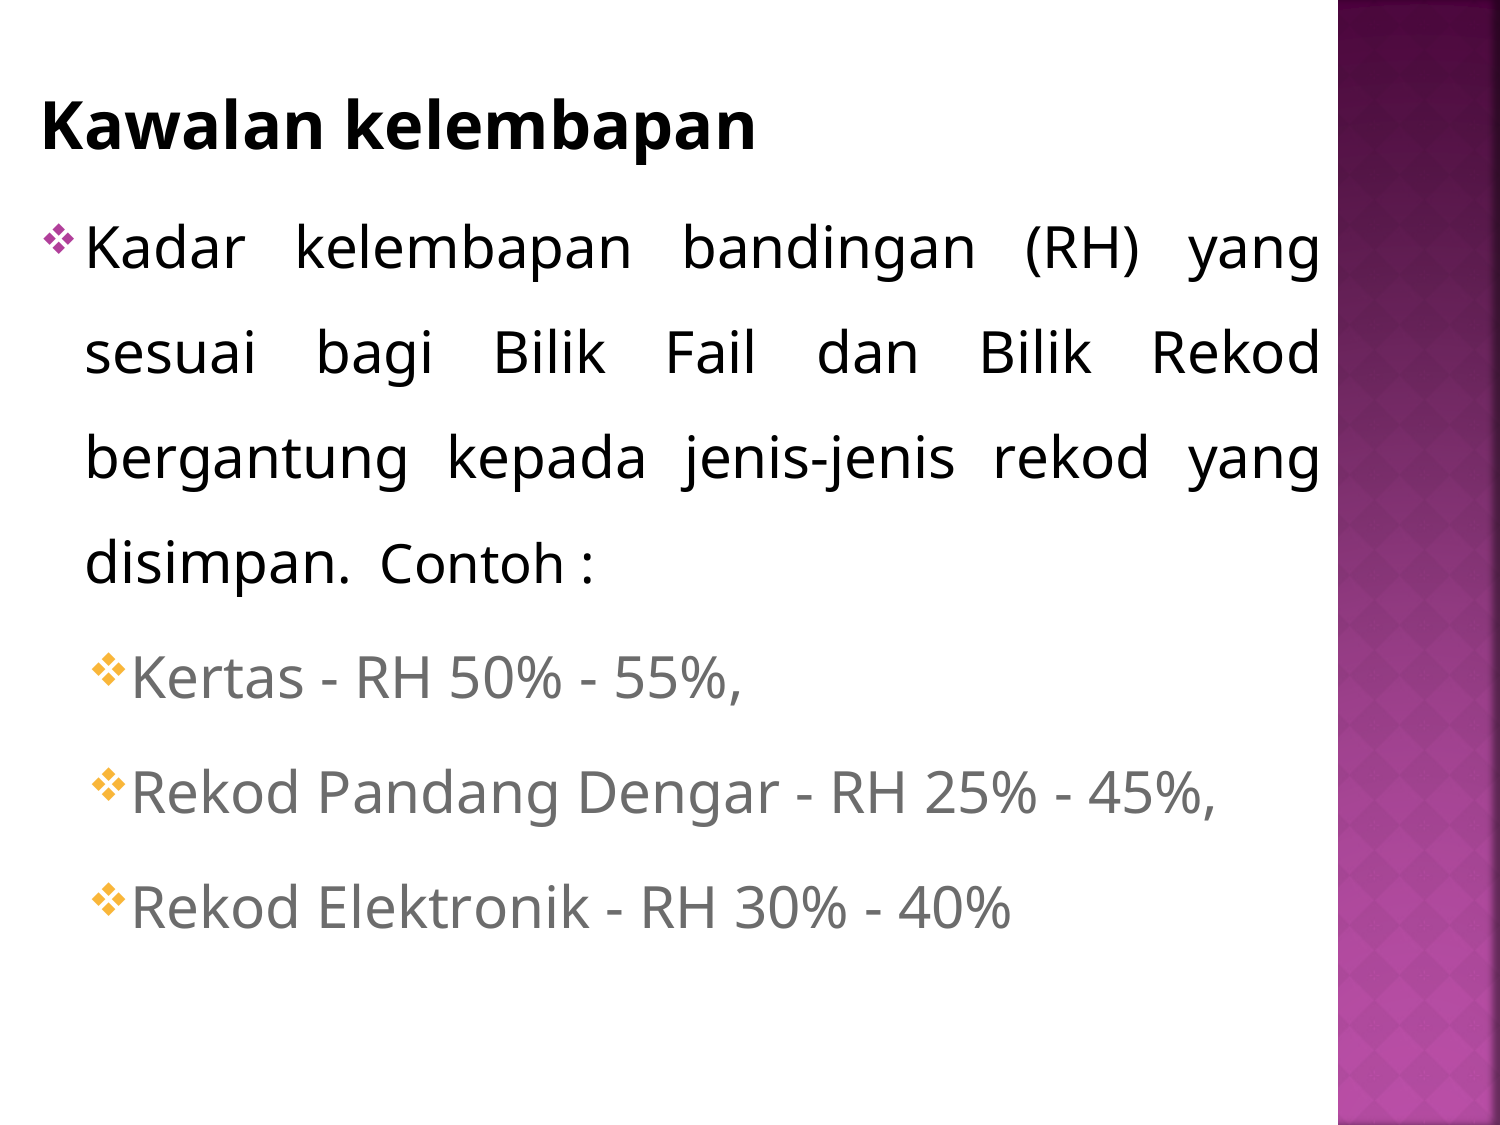

# Kawalan kelembapan
Kadar kelembapan bandingan (RH) yang sesuai bagi Bilik Fail dan Bilik Rekod bergantung kepada jenis-jenis rekod yang disimpan. Contoh :
Kertas - RH 50% - 55%,
Rekod Pandang Dengar - RH 25% - 45%,
Rekod Elektronik - RH 30% - 40%